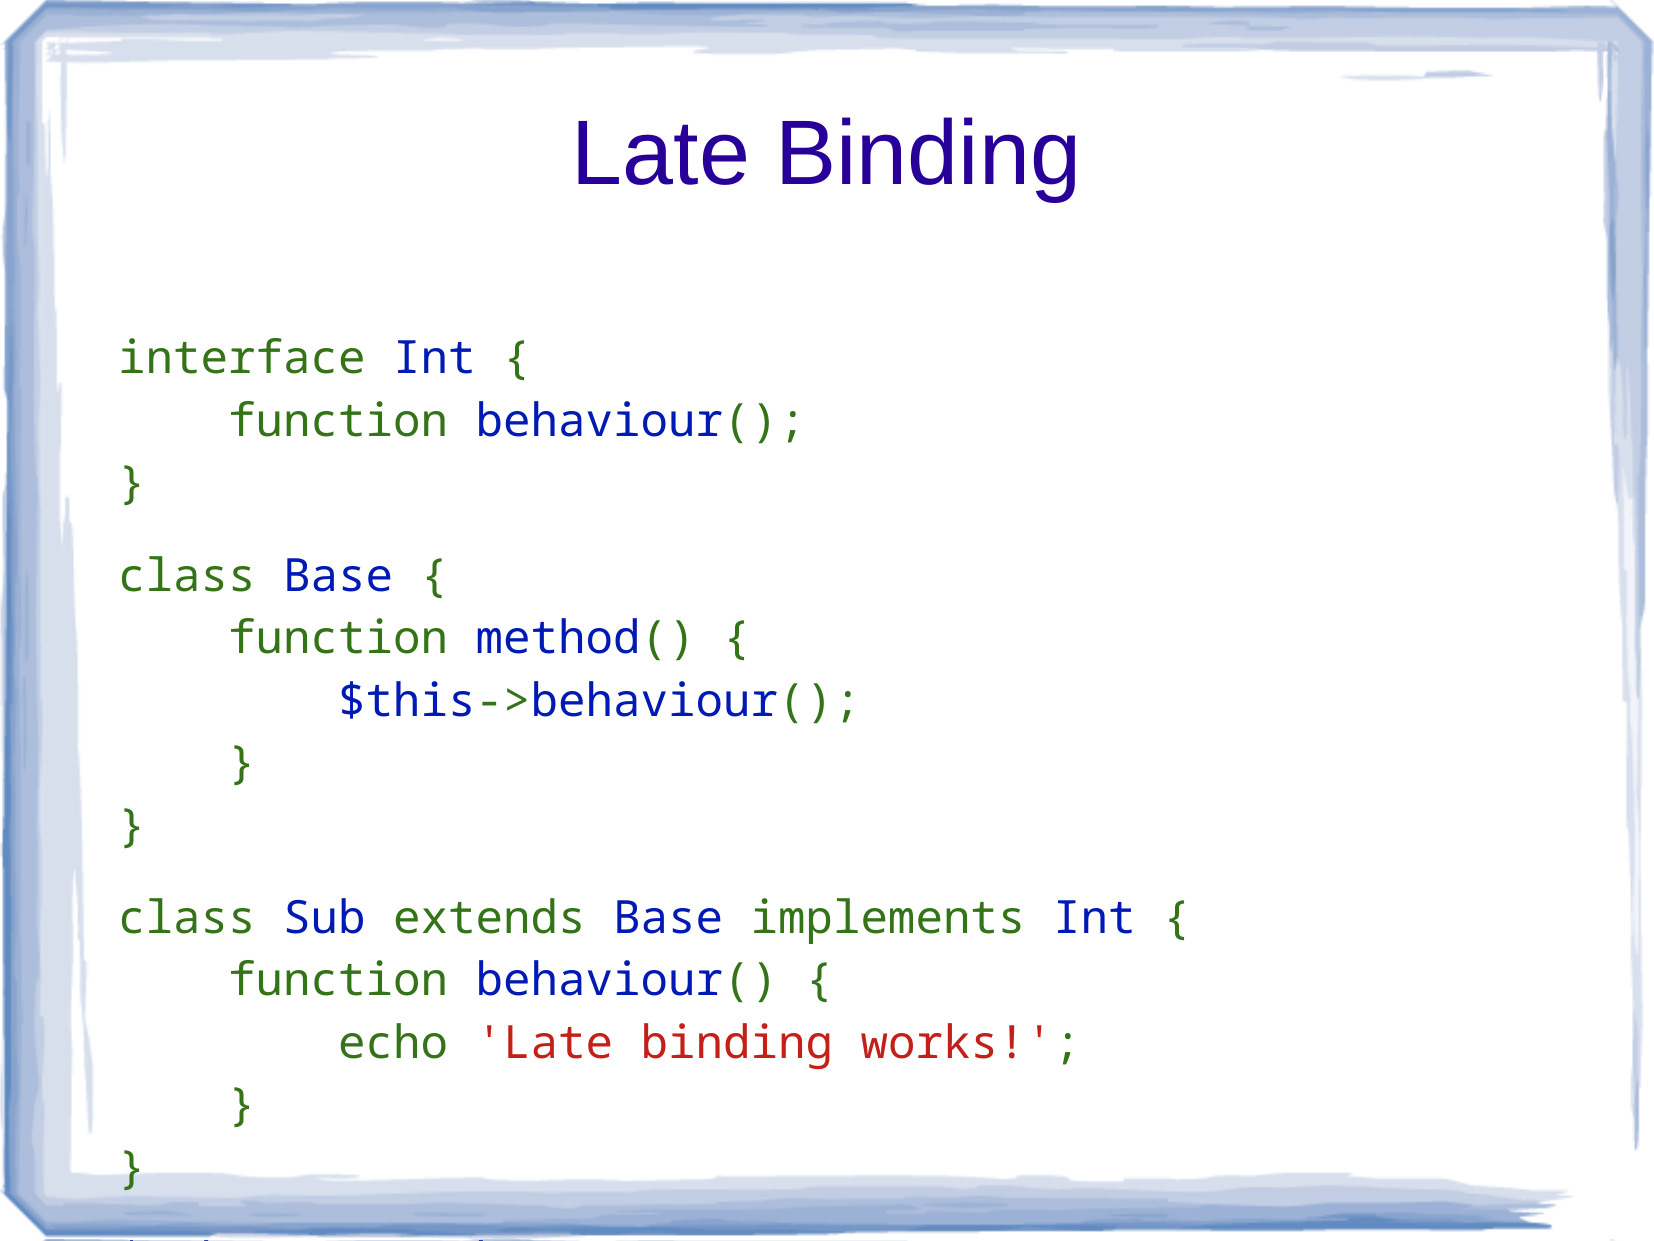

# Late Binding
interface Int {
    function behaviour();
}
class Base {
    function method() {
        $this->behaviour();
 }
}
class Sub extends Base implements Int {
    function behaviour() {
        echo 'Late binding works!';
 }
}
$sub = new Sub();
$sub->method(); # Late binding works!